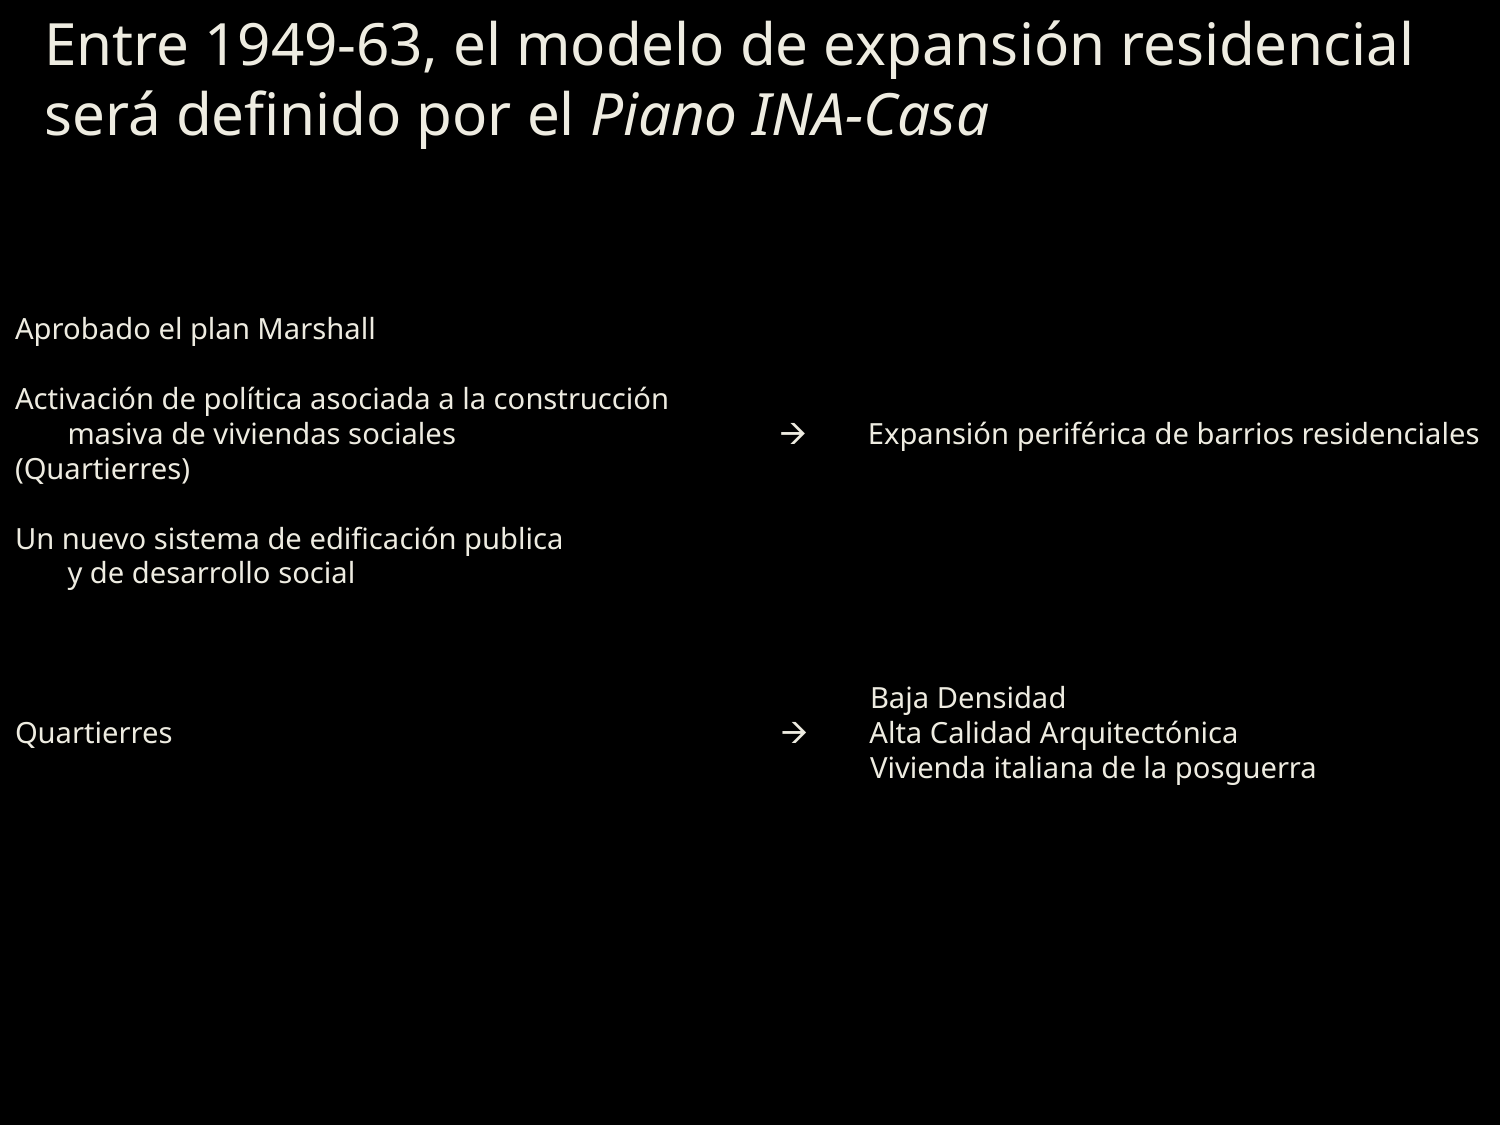

Entre 1949-63, el modelo de expansión residencial será definido por el Piano INA-Casa
Aprobado el plan Marshall
Activación de política asociada a la construcción
 masiva de viviendas sociales  Expansión periférica de barrios residenciales (Quartierres)
Un nuevo sistema de edificación publica
 y de desarrollo social
 Baja Densidad
Quartierres  Alta Calidad Arquitectónica
 Vivienda italiana de la posguerra